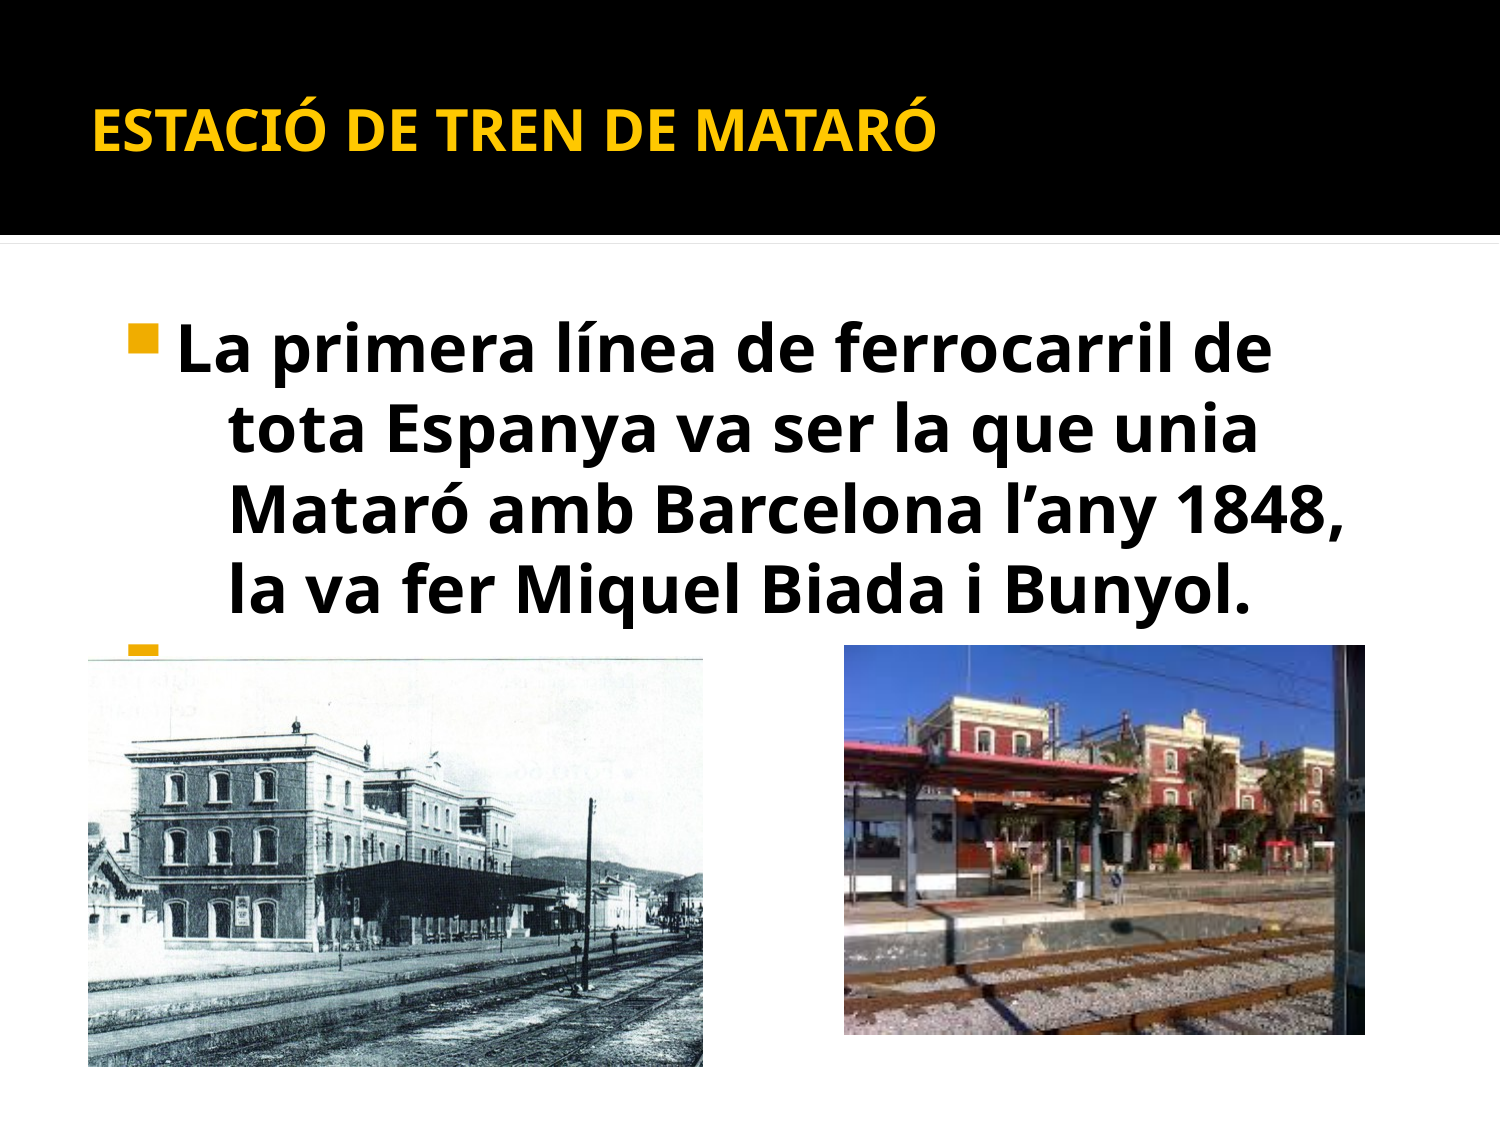

# ESTACIÓ DE TREN DE MATARÓ
La primera línea de ferrocarril de tota Espanya va ser la que unia Mataró amb Barcelona l’any 1848, la va fer Miquel Biada i Bunyol.